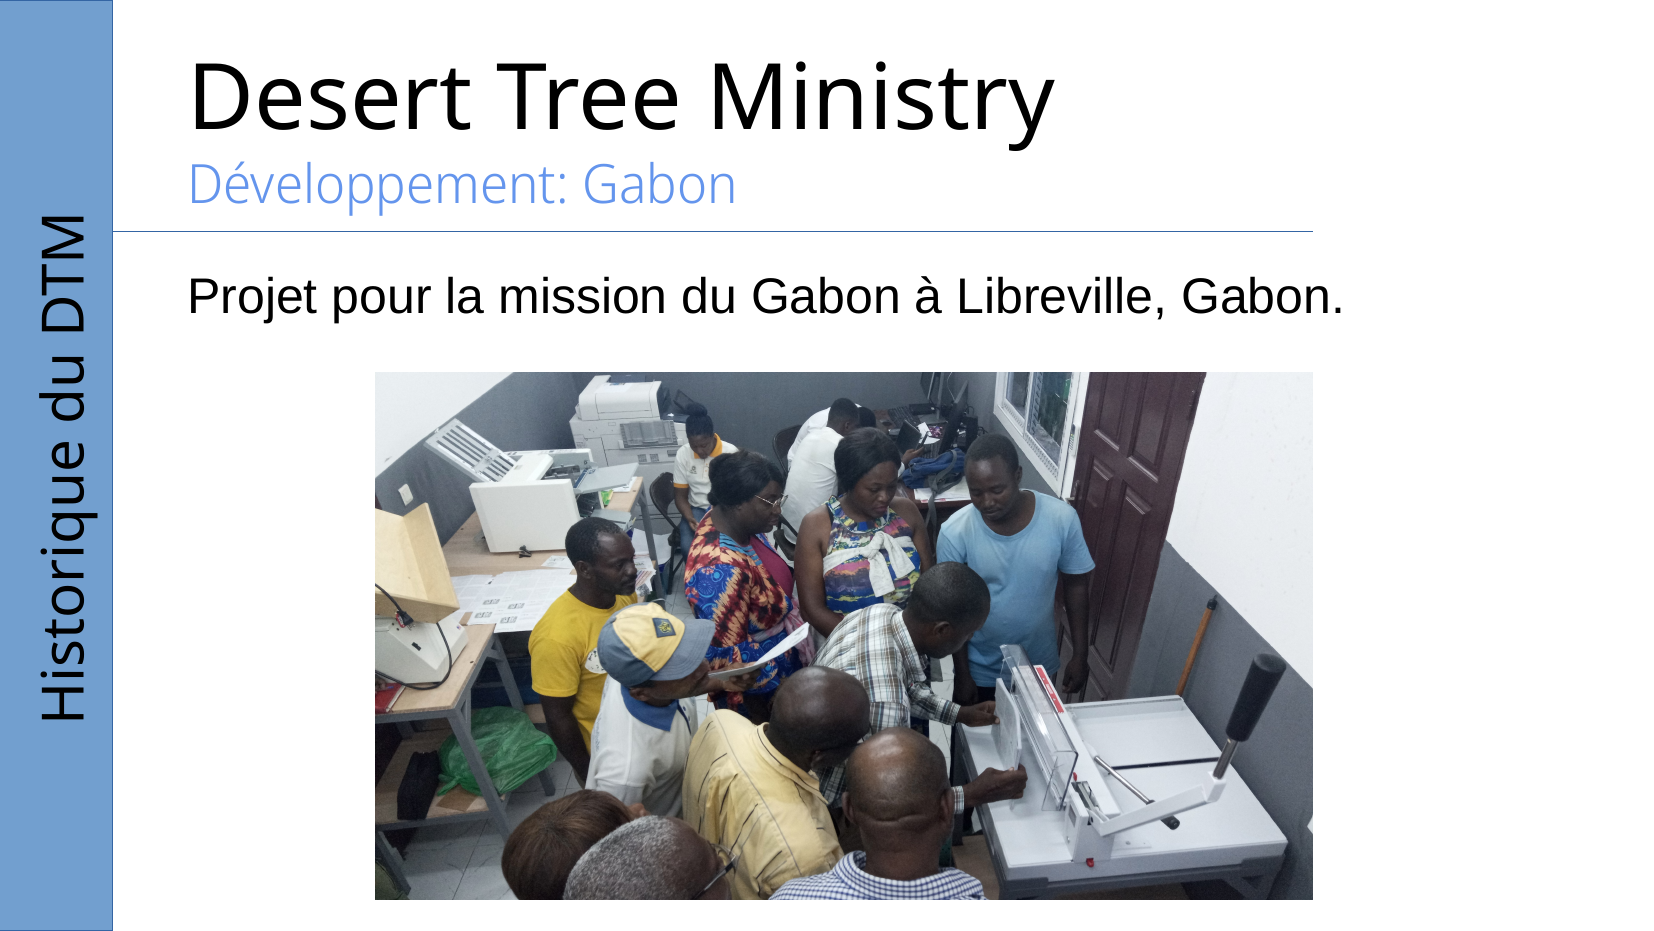

# Desert Tree Ministry
Développement: Gabon
Projet pour la mission du Gabon à Libreville, Gabon.
Historique du DTM